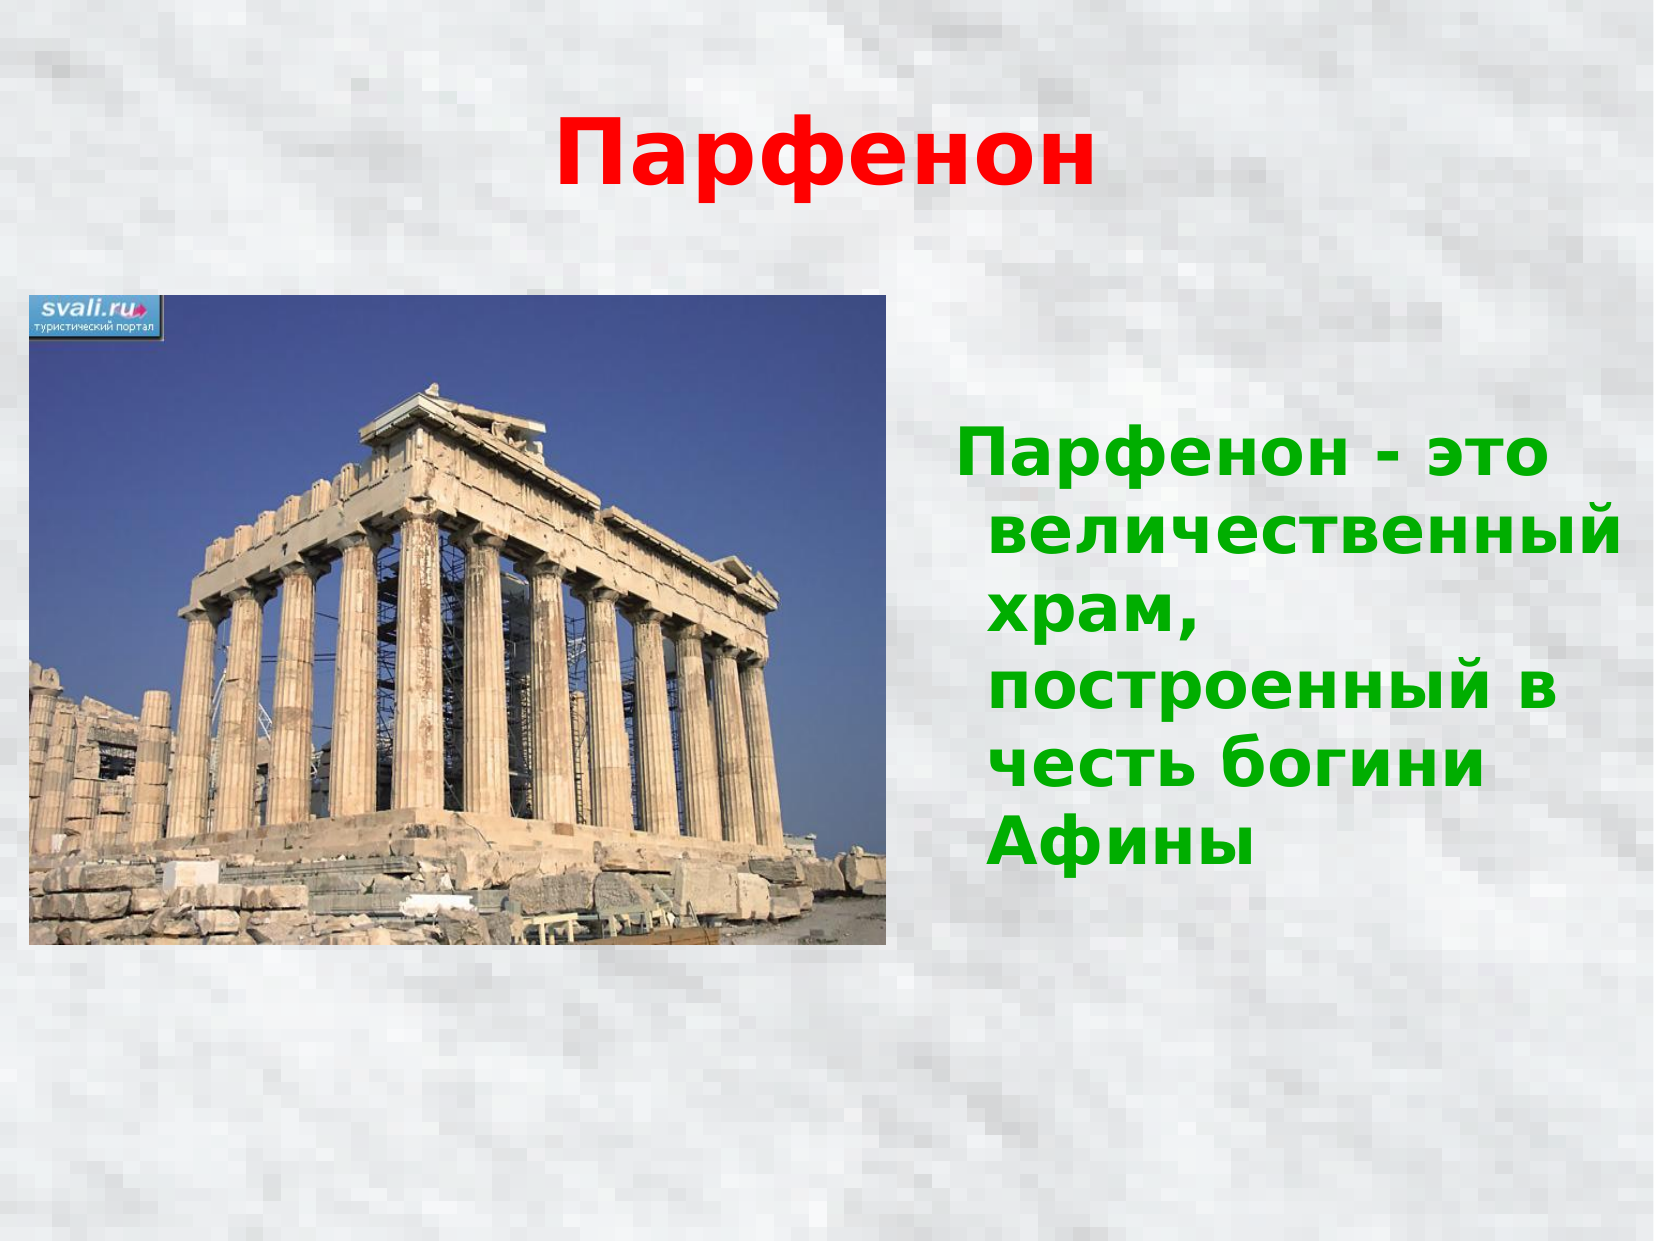

# Парфенон
 Парфенон - это величественный храм, построенный в честь богини Афины